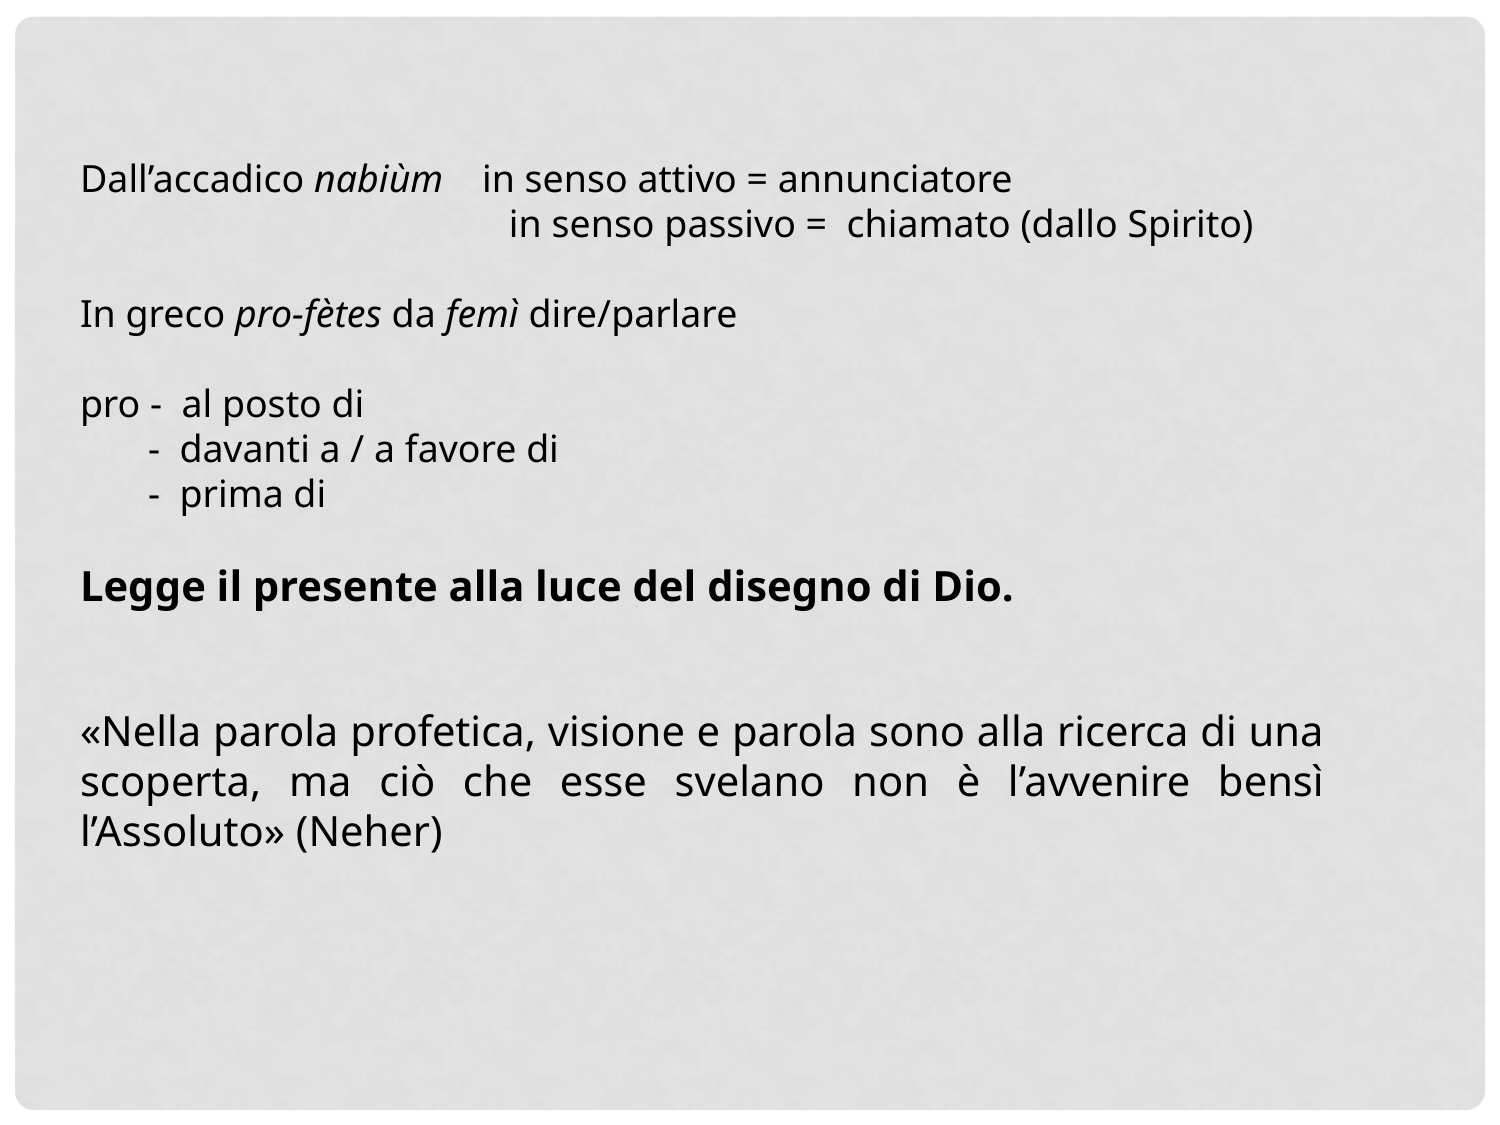

Dall’accadico nabiùm in senso attivo = annunciatore
 in senso passivo = chiamato (dallo Spirito)
In greco pro-fètes da femì dire/parlare
pro - al posto di
 - davanti a / a favore di
 - prima di
Legge il presente alla luce del disegno di Dio.
«Nella parola profetica, visione e parola sono alla ricerca di una scoperta, ma ciò che esse svelano non è l’avvenire bensì l’Assoluto» (Neher)